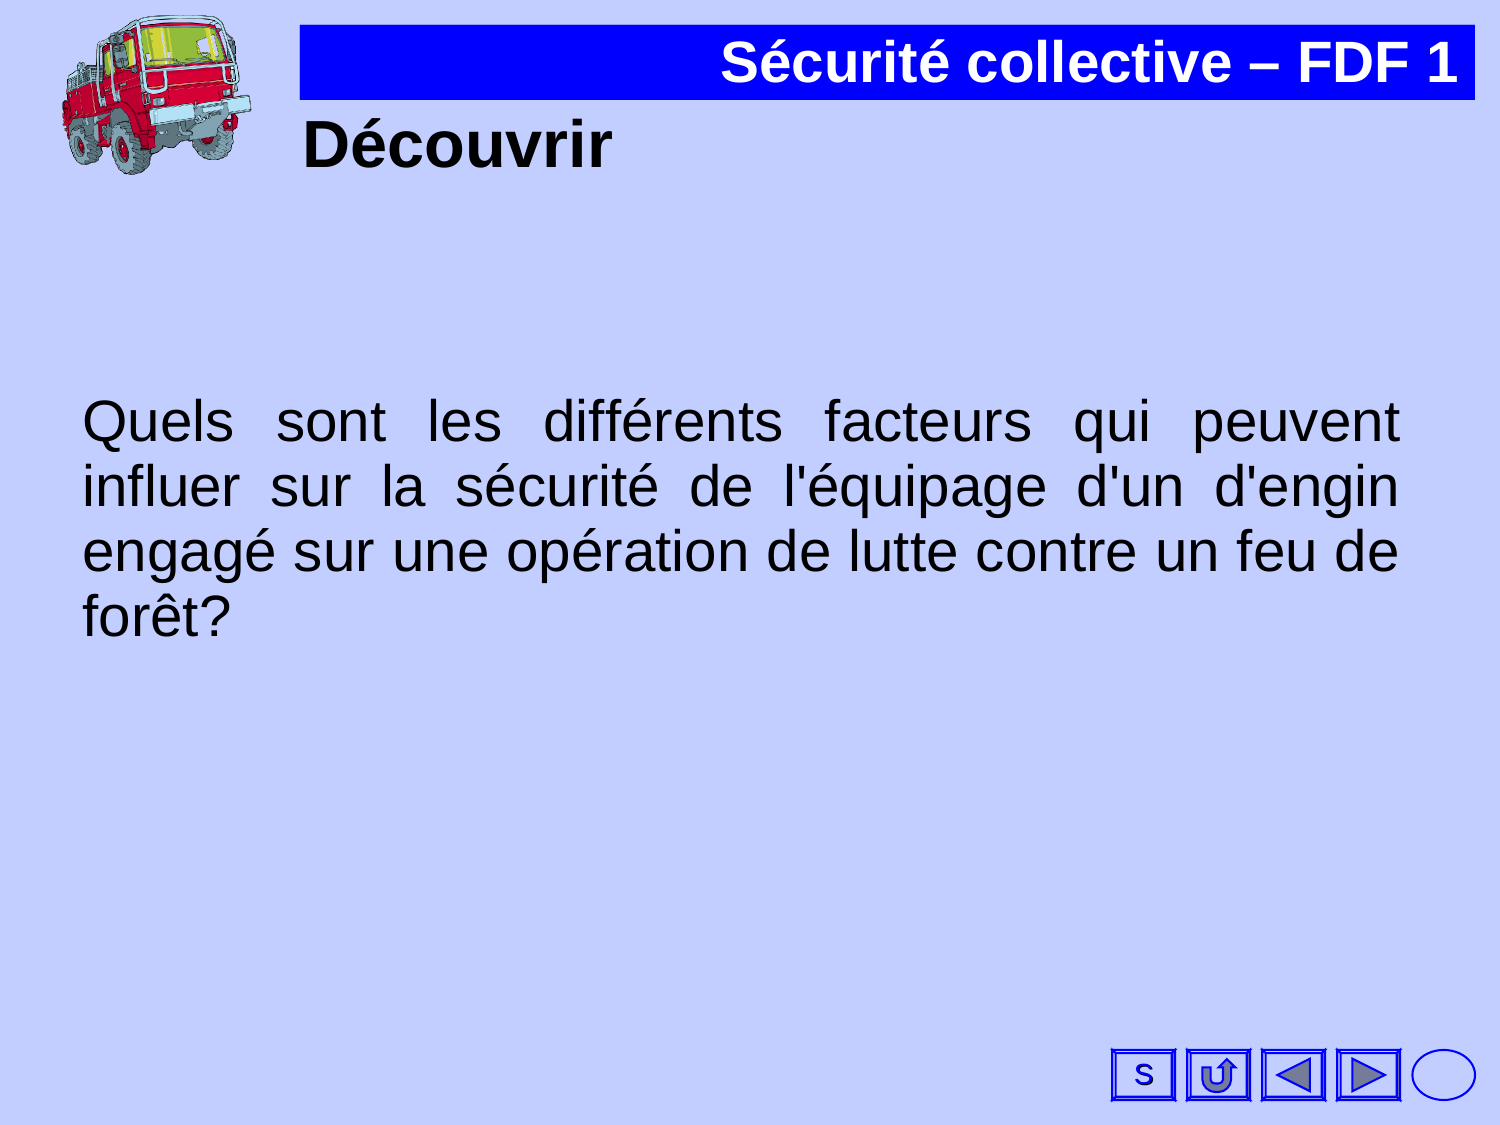

Sécurité collective – FDF 1
Découvrir
# Quels sont les différents facteurs qui peuvent influer sur la sécurité de l'équipage d'un d'engin engagé sur une opération de lutte contre un feu de forêt?